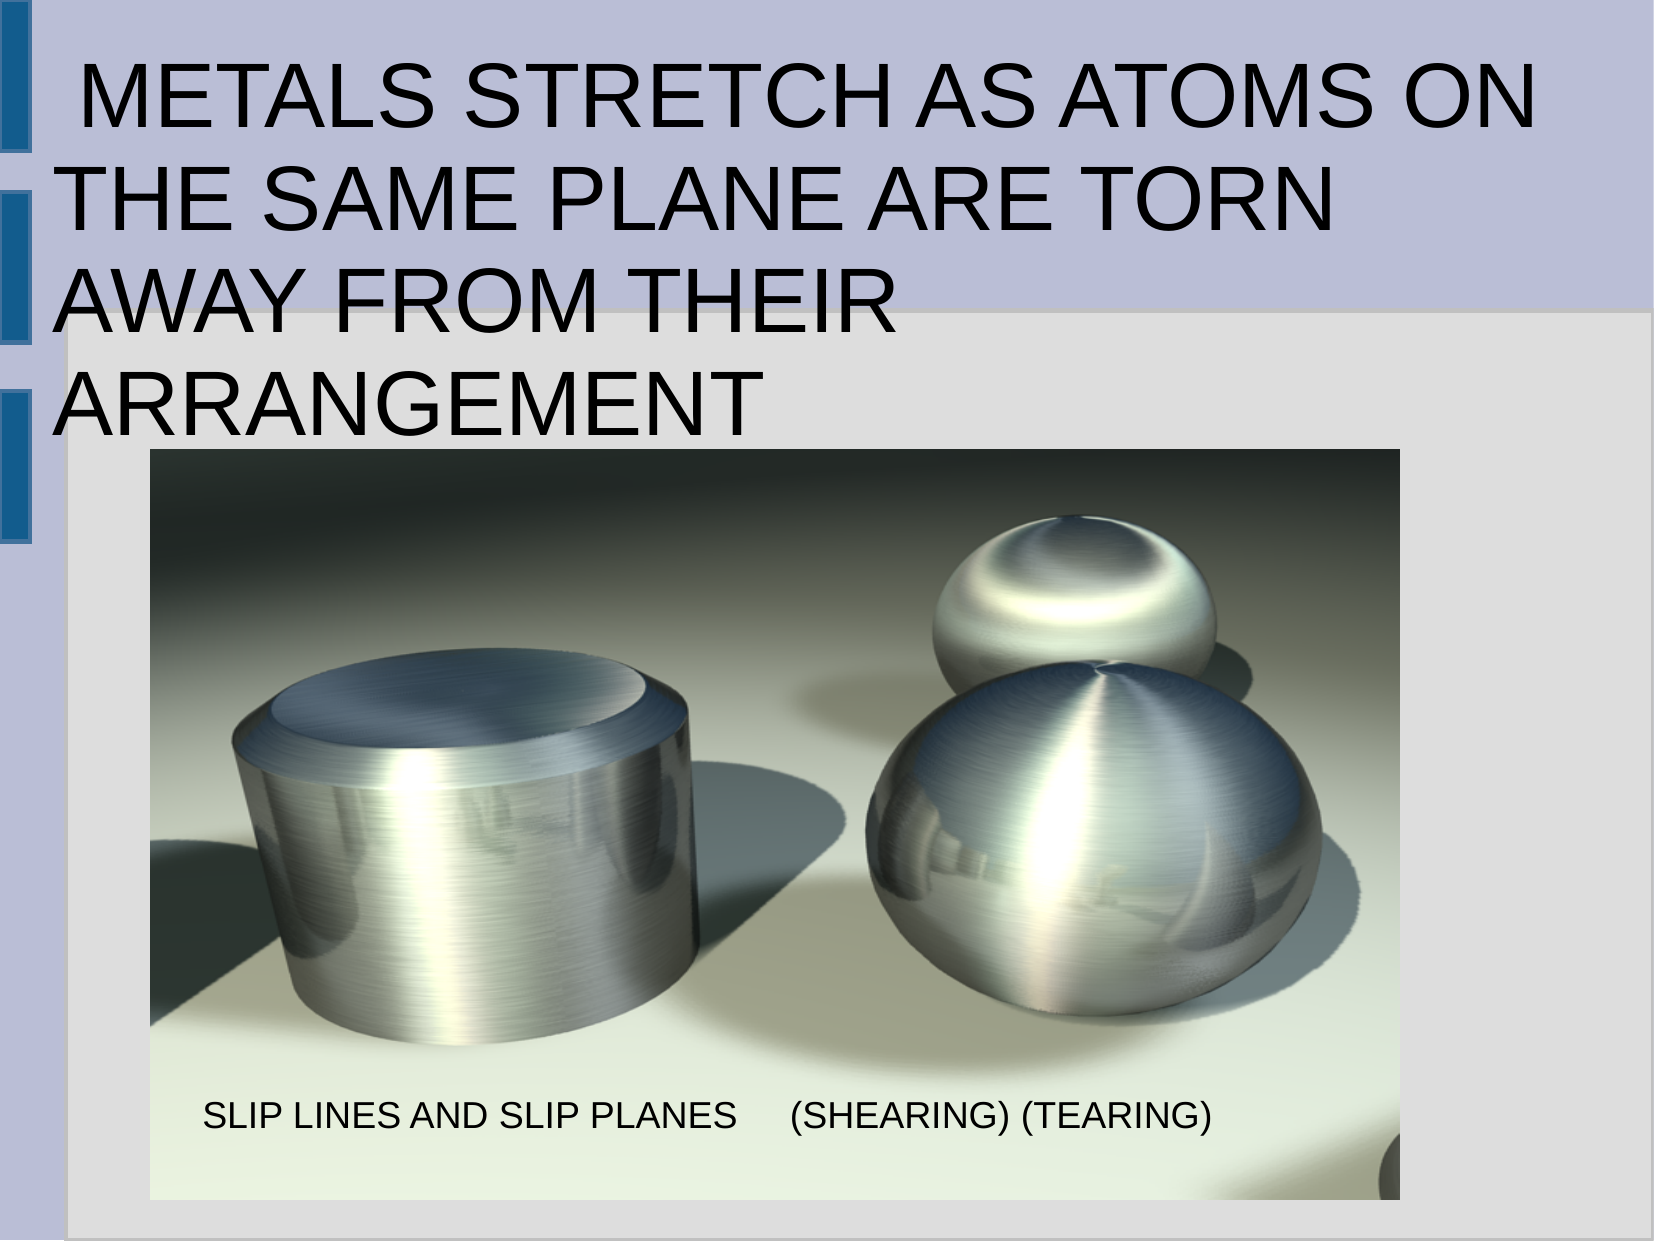

METALS STRETCH AS ATOMS ON THE SAME PLANE ARE TORN AWAY FROM THEIR ARRANGEMENT
SLIP LINES AND SLIP PLANES (SHEARING) (TEARING)